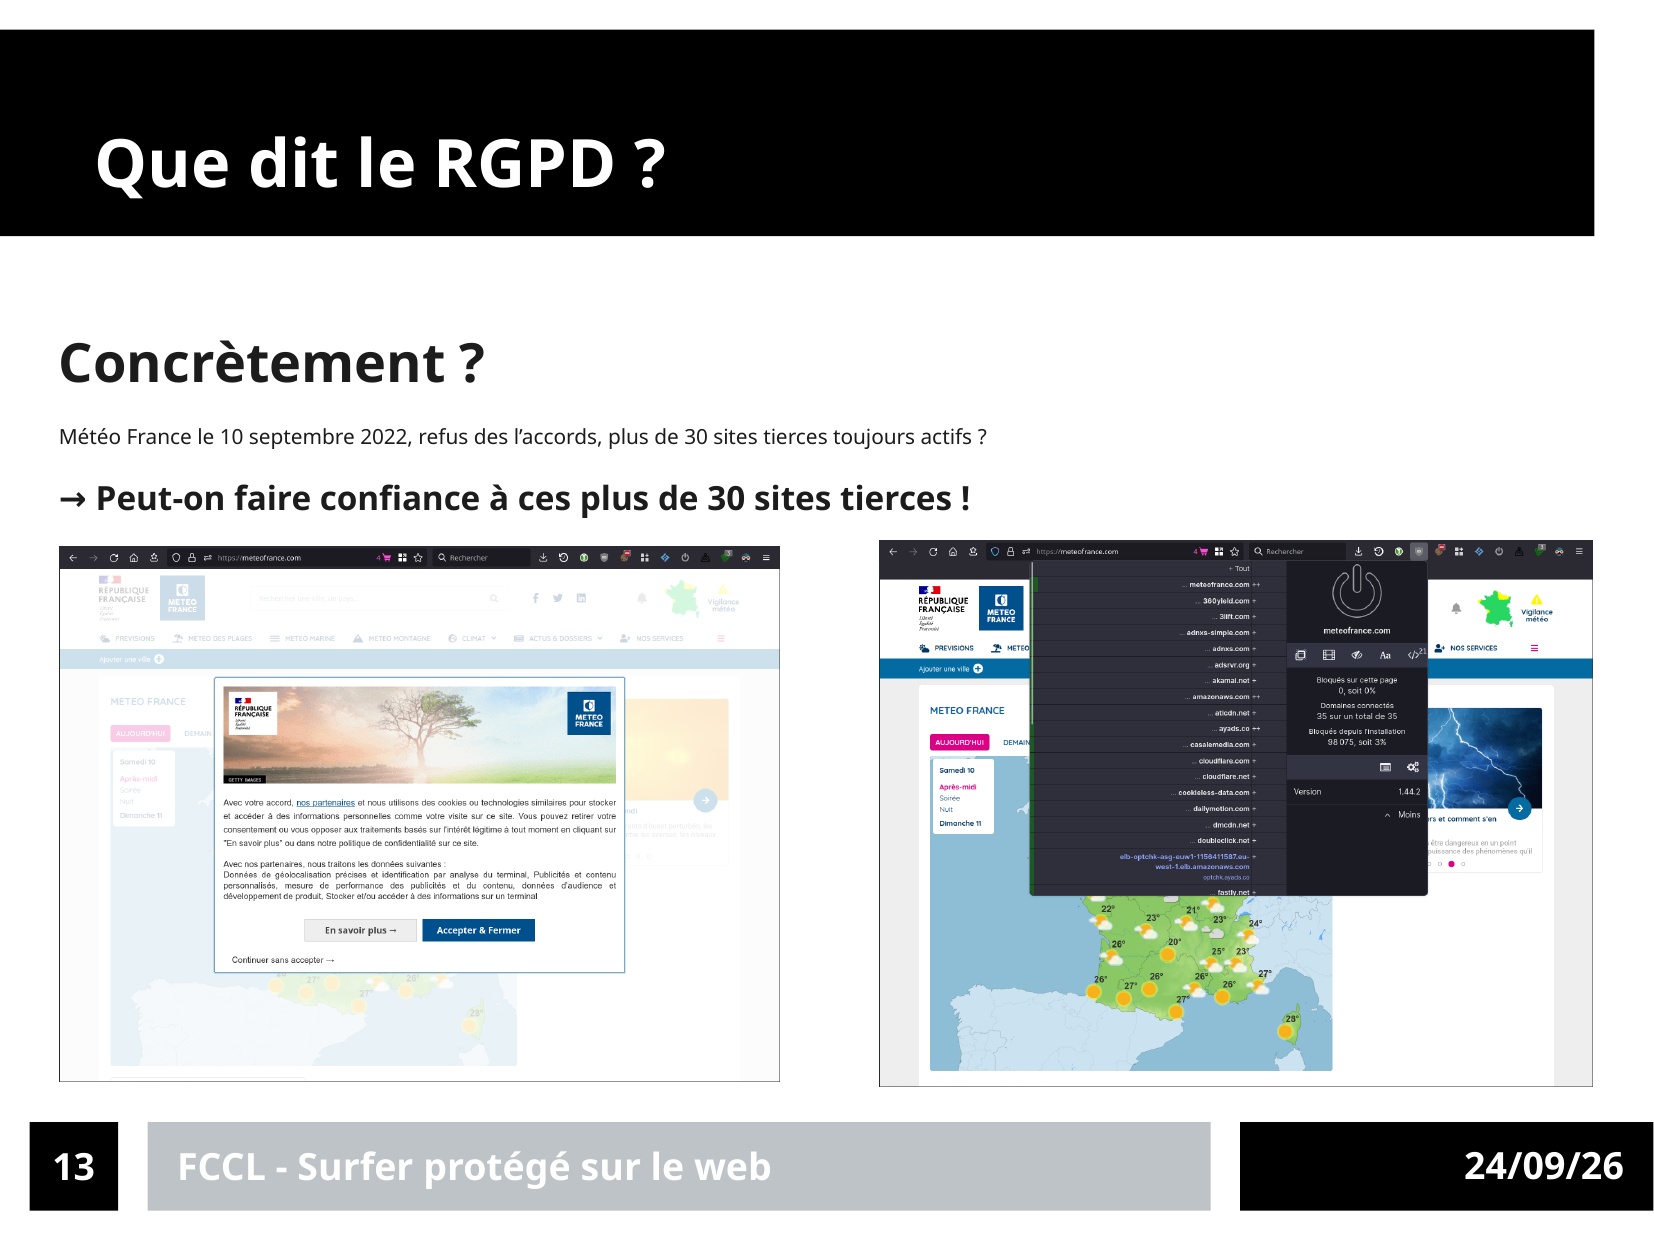

# Que dit le RGPD ?
Concrètement ?
Météo France le 10 septembre 2022, refus des l’accords, plus de 30 sites tierces toujours actifs ?
→ Peut-on faire confiance à ces plus de 30 sites tierces !
13
FCCL - Surfer protégé sur le web